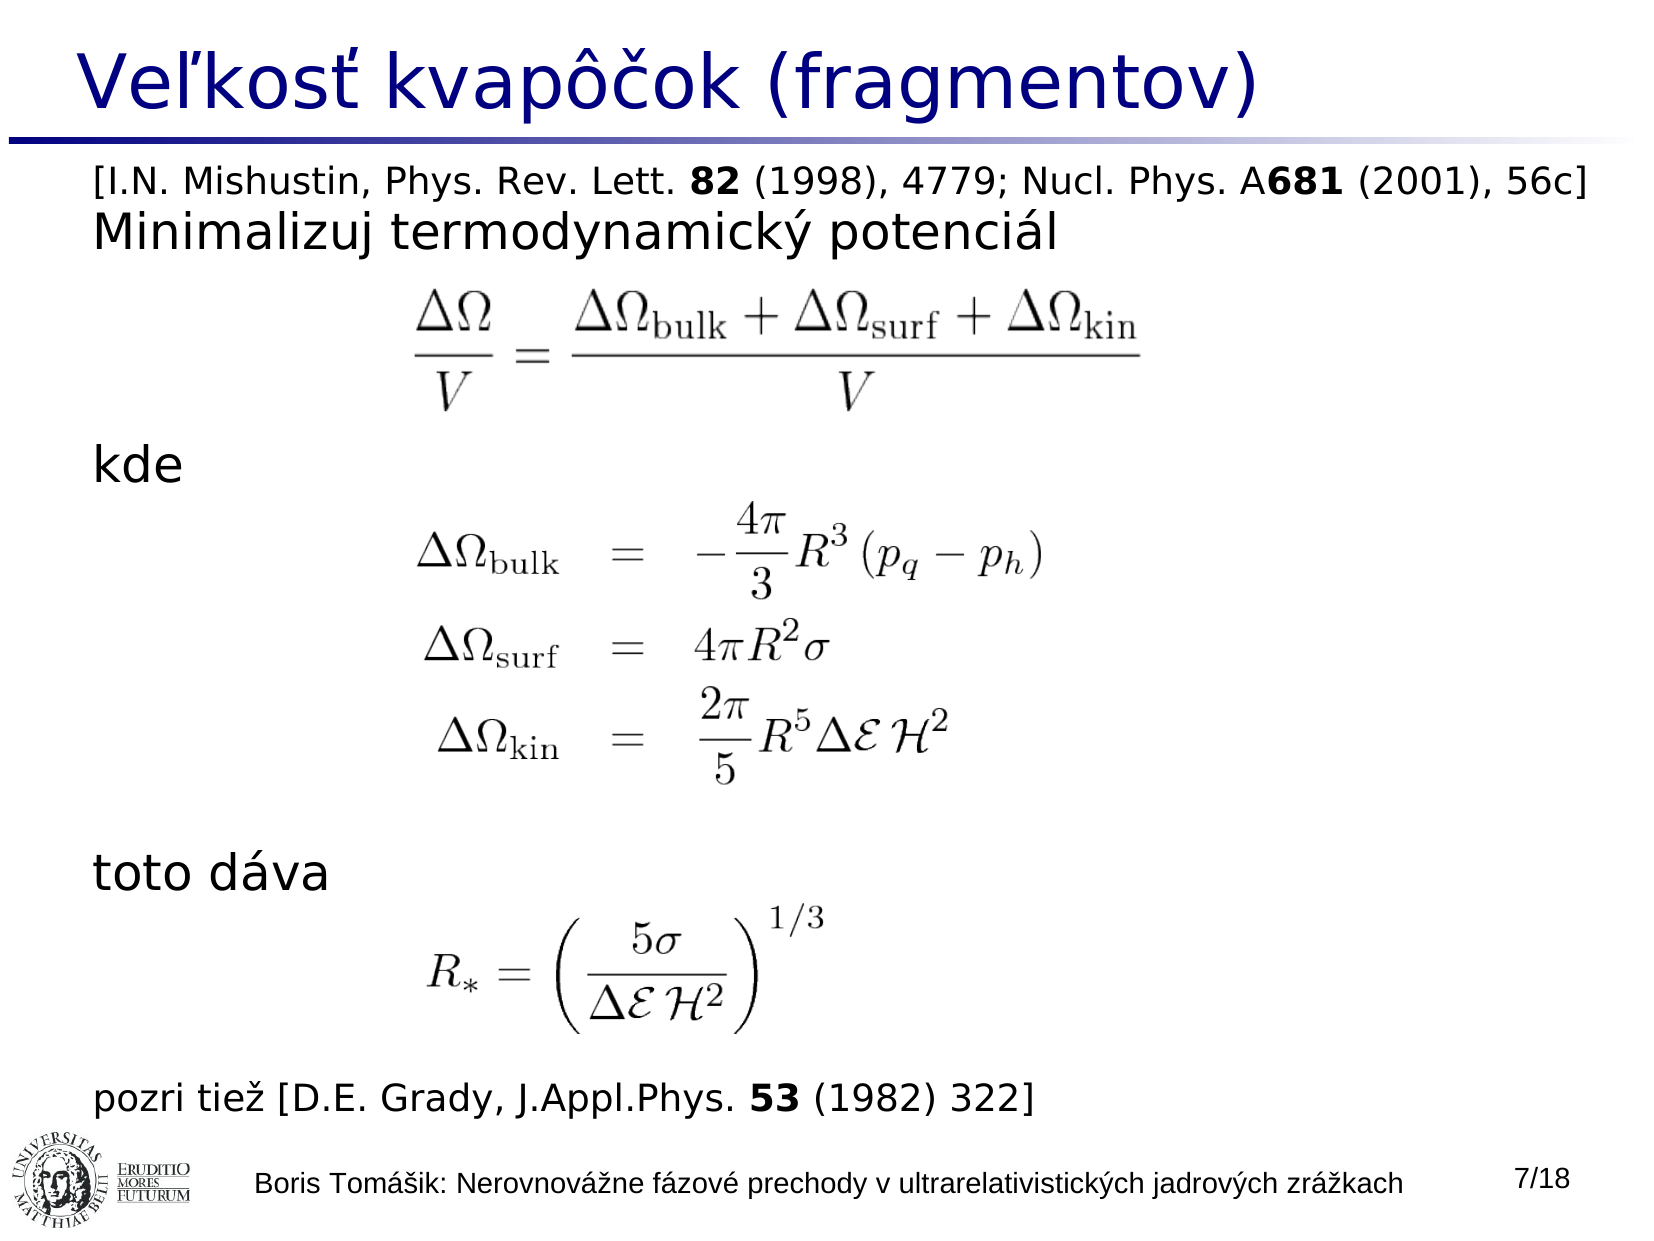

# Veľkosť kvapôčok (fragmentov)
[I.N. Mishustin, Phys. Rev. Lett. 82 (1998), 4779; Nucl. Phys. A681 (2001), 56c]
Minimalizuj termodynamický potenciál
kde
toto dáva
pozri tiež [D.E. Grady, J.Appl.Phys. 53 (1982) 322]
7